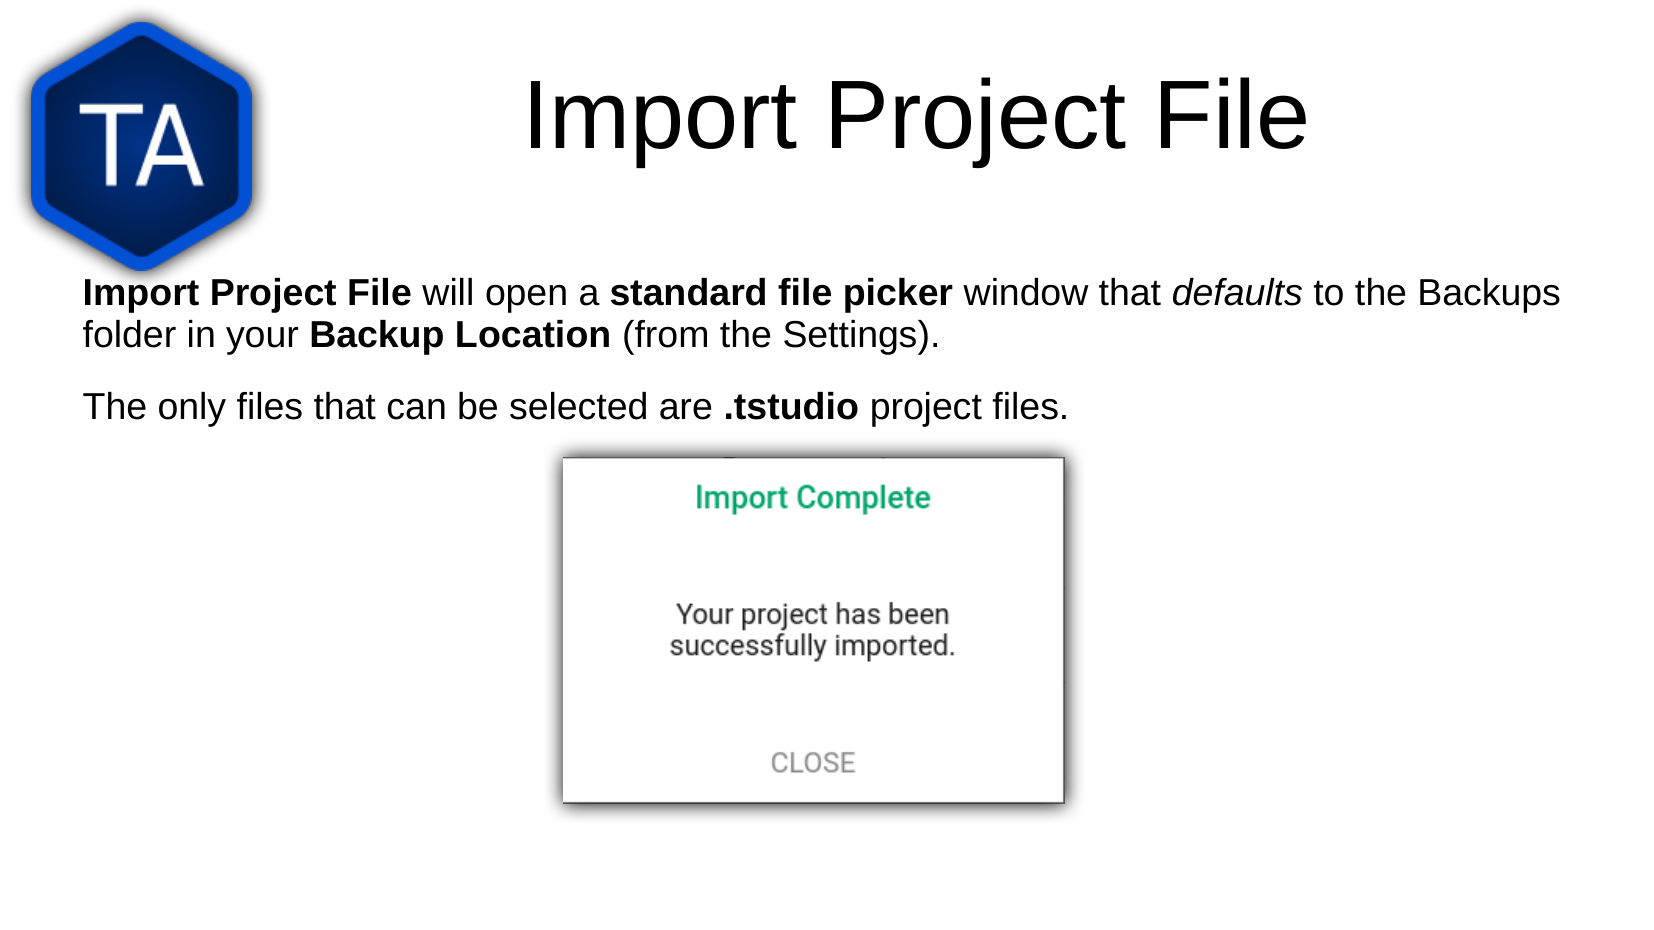

# Import Project File
Import Project File will open a standard file picker window that defaults to the Backups folder in your Backup Location (from the Settings).
The only files that can be selected are .tstudio project files.